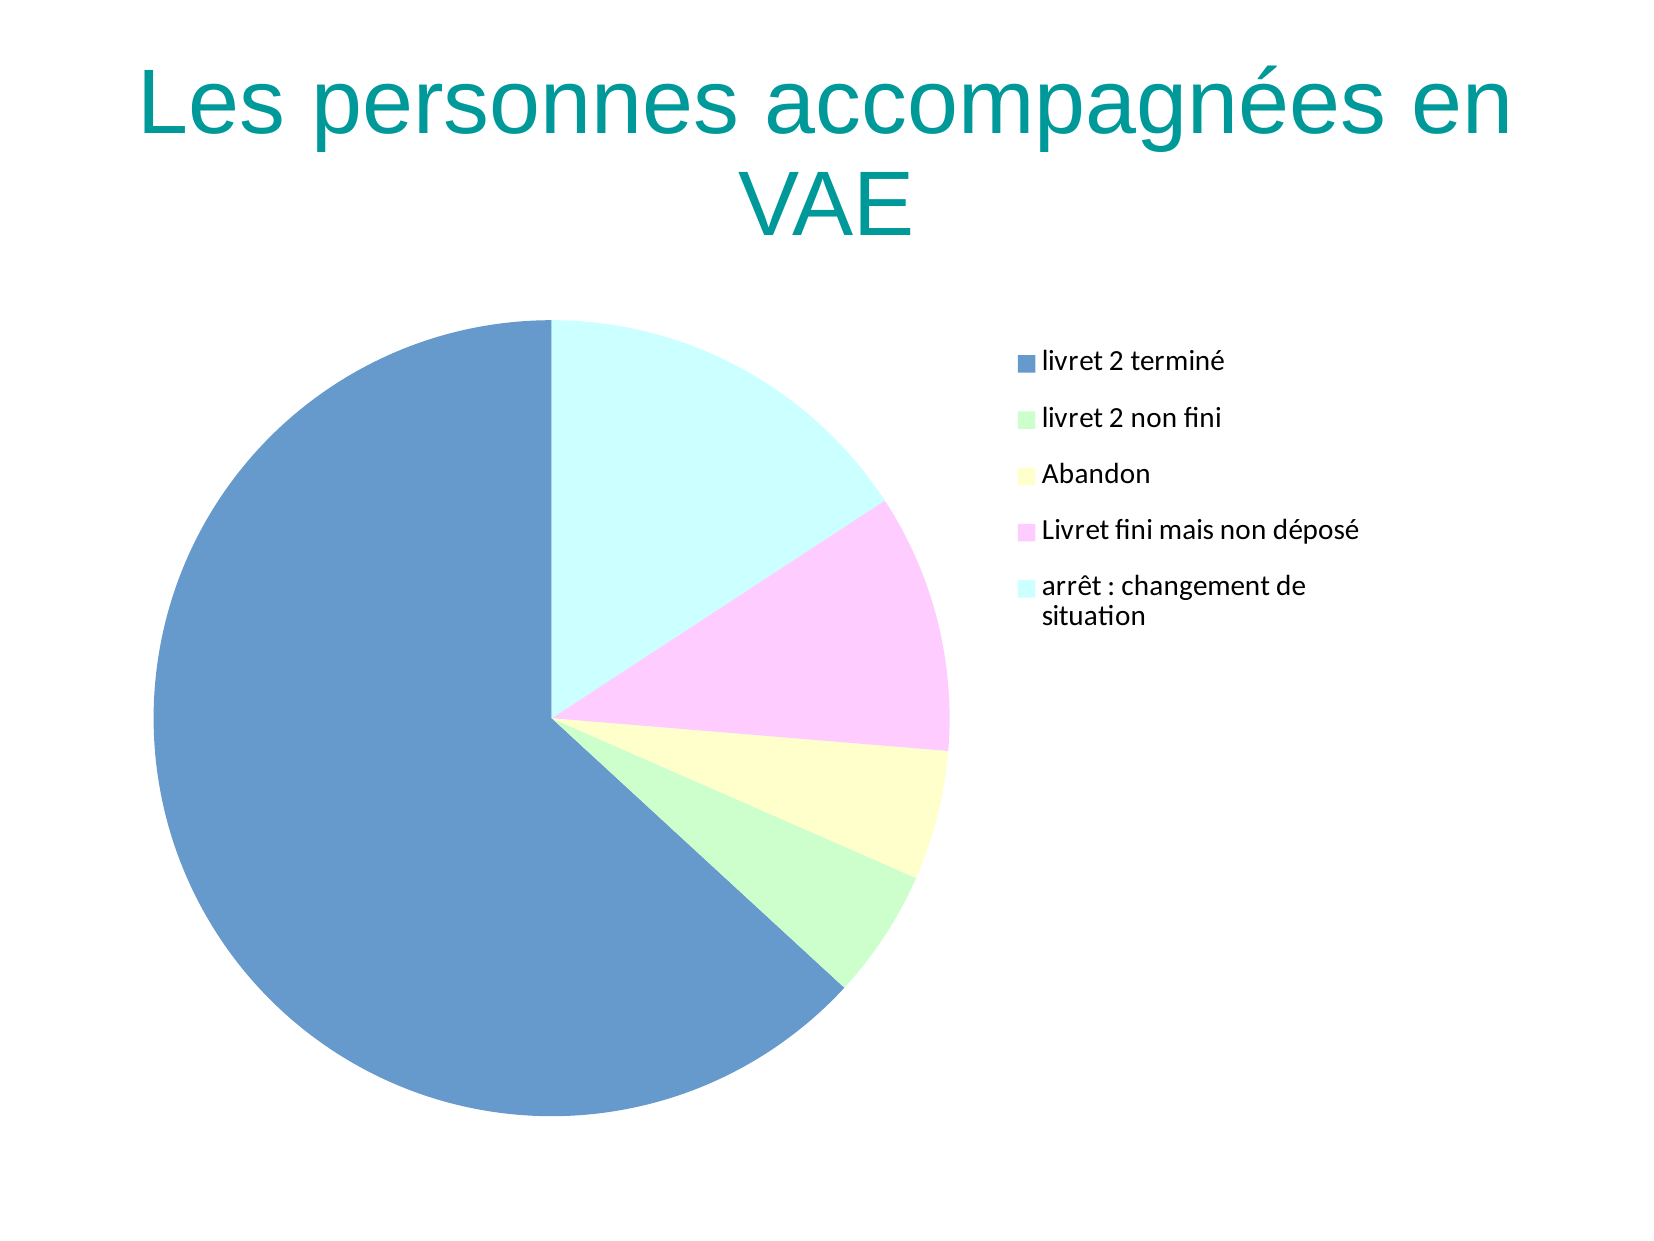

# Les personnes accompagnées en VAE
### Chart
| Category | 1 colonne | 2 colonne | 3 colonne |
|---|---|---|---|
| livret 2 terminé | 12.0 | 3.2 | 4.54 |
| livret 2 non fini | 1.0 | 8.8 | 9.65 |
| Abandon | 1.0 | 1.5 | 3.7 |
| Livret fini mais non déposé | 2.0 | 9.02 | 6.2 |
| arrêt : changement de situation | 3.0 | None | None |